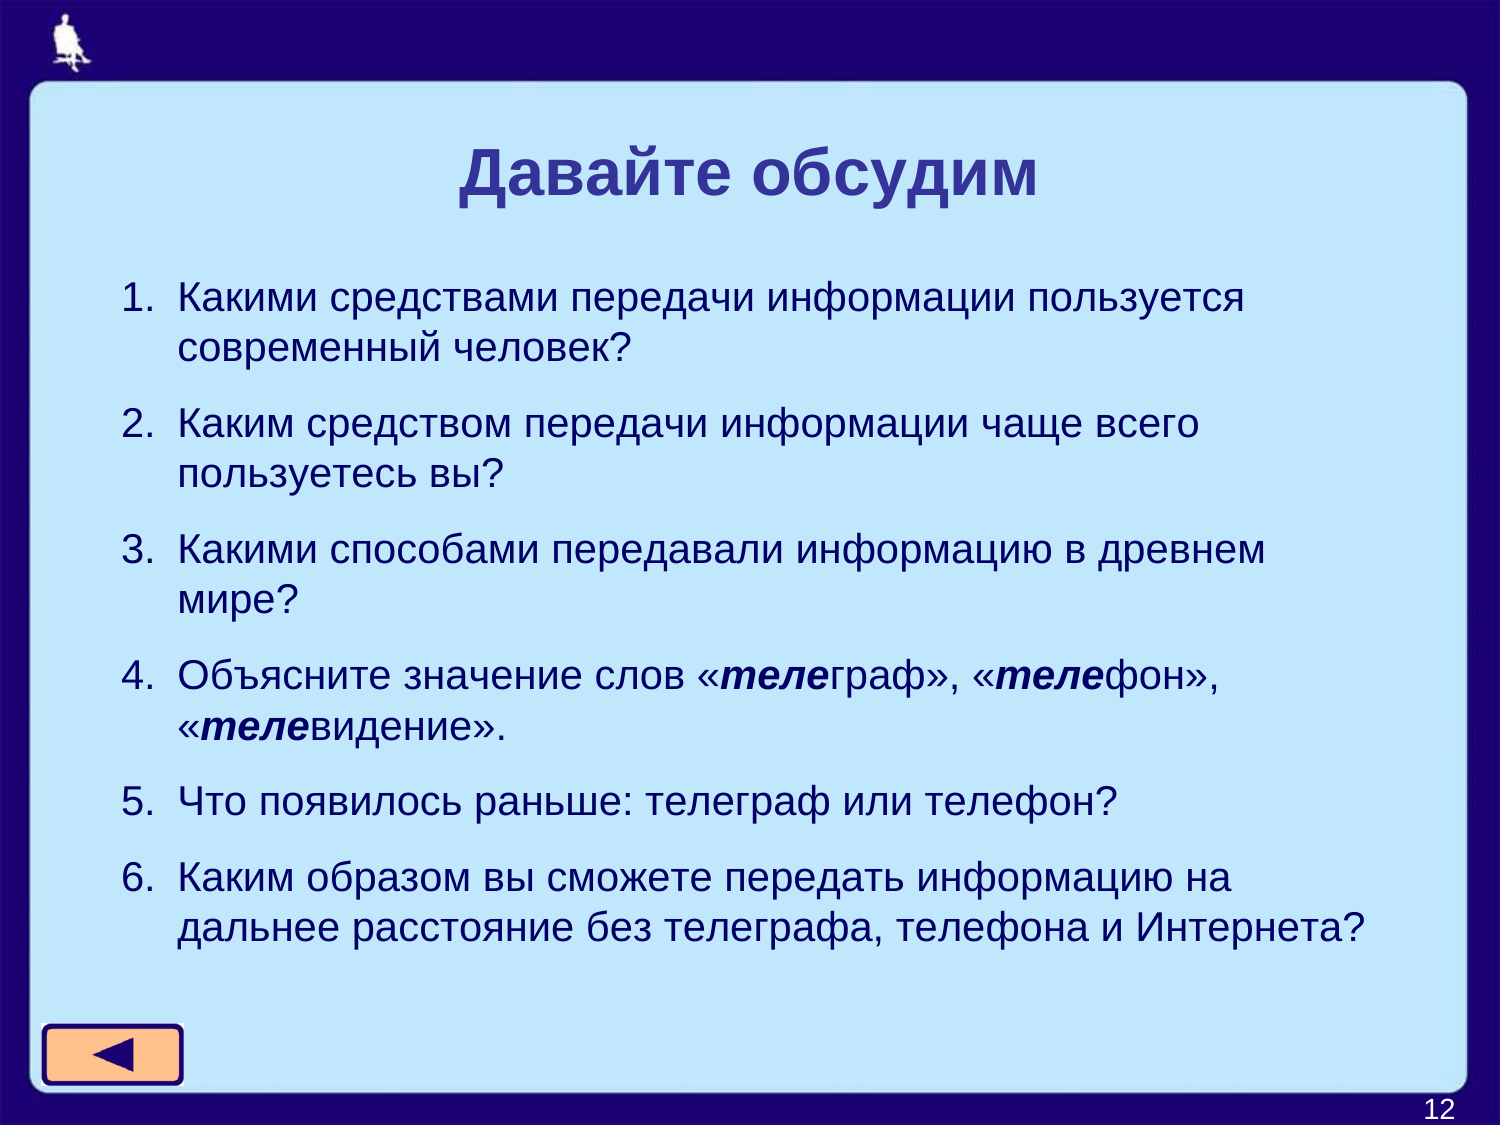

# Давайте обсудим
Какими средствами передачи информации пользуется современный человек?
Каким средством передачи информации чаще всего пользуетесь вы?
Какими способами передавали информацию в древнем мире?
Объясните значение слов «телеграф», «телефон», «телевидение».
Что появилось раньше: телеграф или телефон?
Каким образом вы сможете передать информацию на дальнее расстояние без телеграфа, телефона и Интернета?